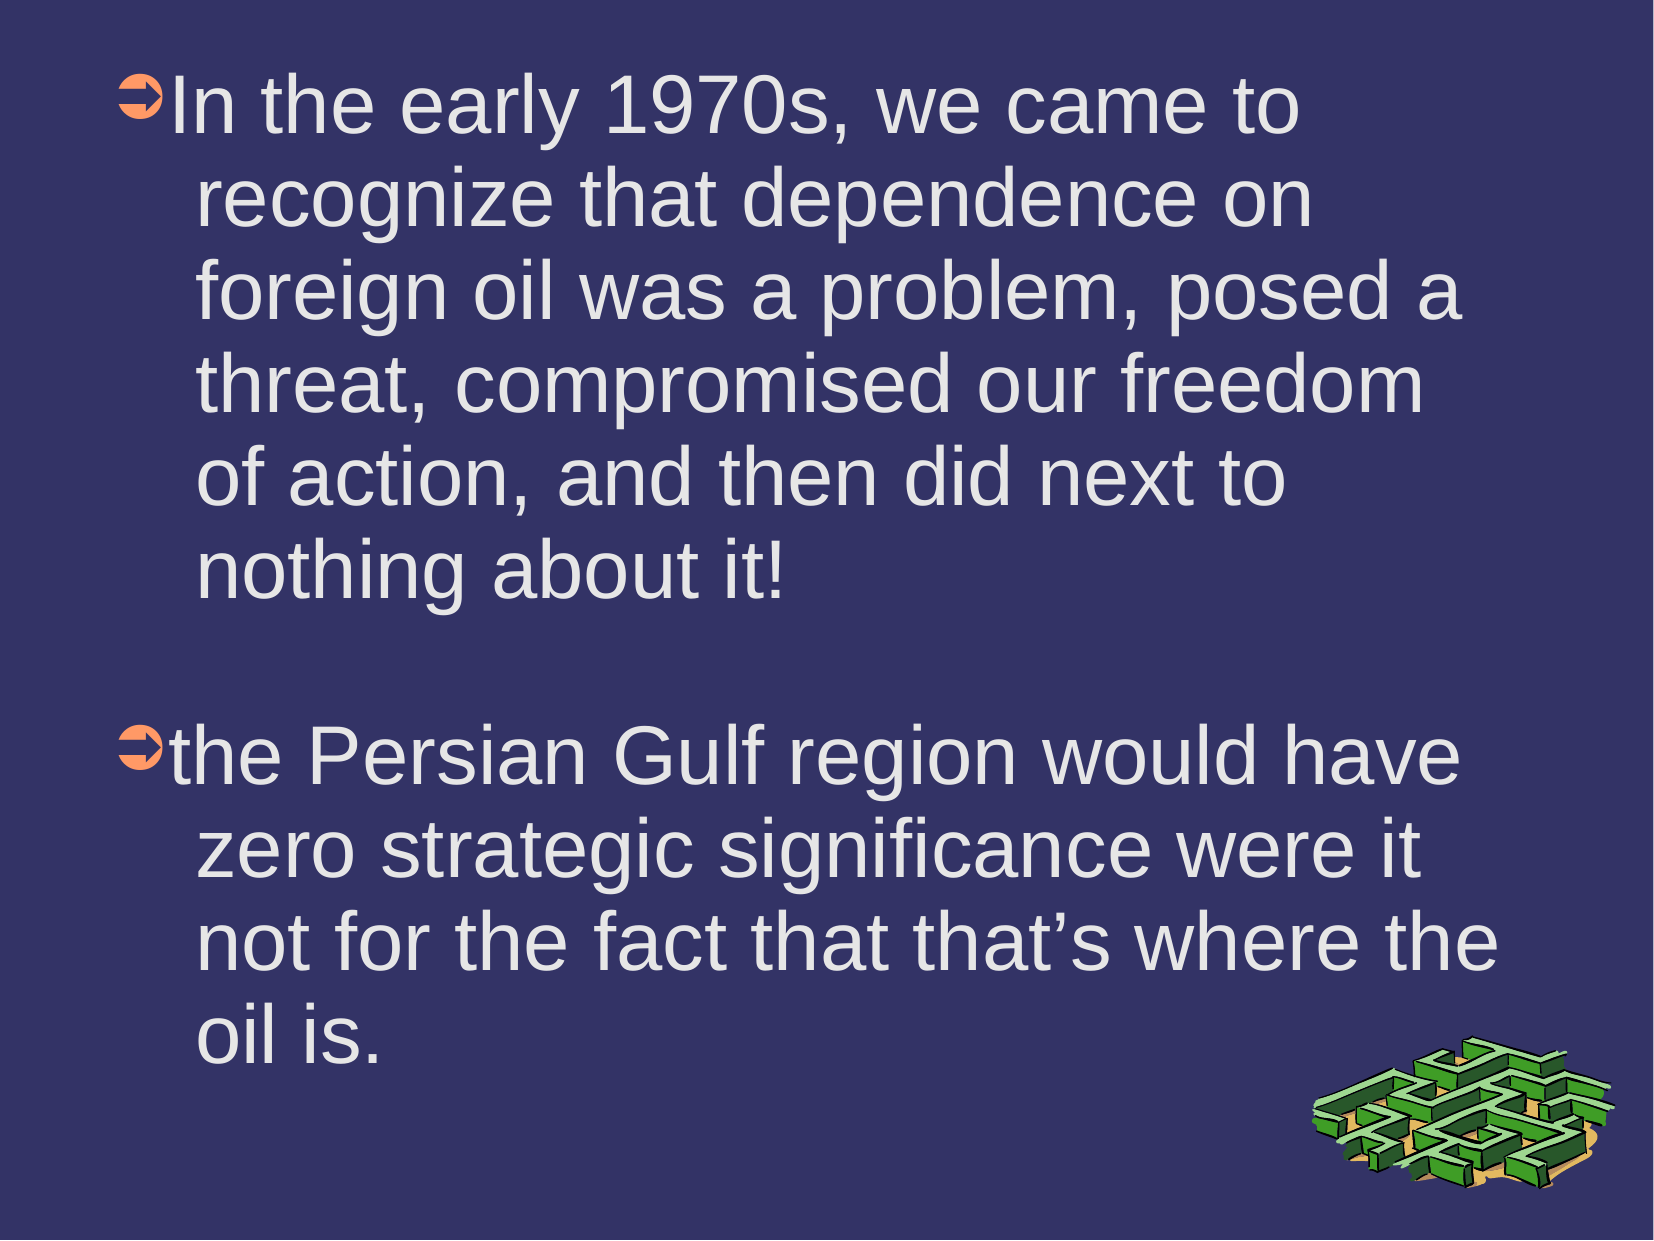

# In the early 1970s, we came to recognize that dependence on foreign oil was a problem, posed a threat, compromised our freedom of action, and then did next to nothing about it!
the Persian Gulf region would have zero strategic significance were it not for the fact that that’s where the oil is.